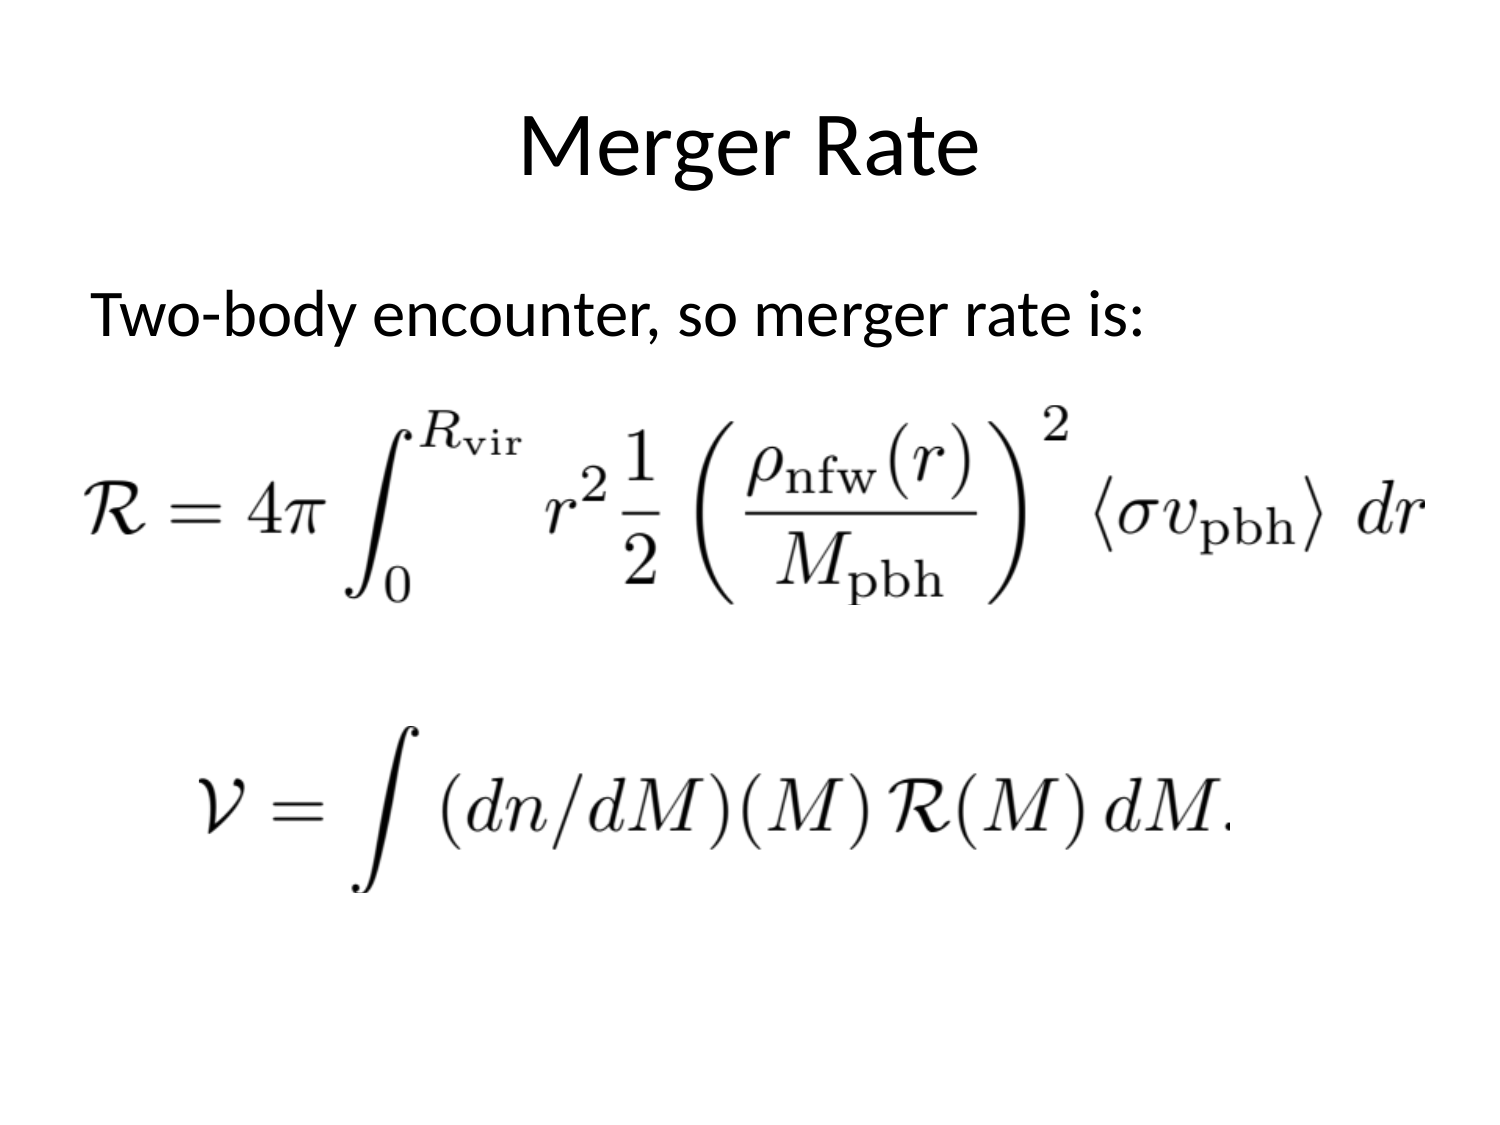

# Merger Rate
Two-body encounter, so merger rate is: